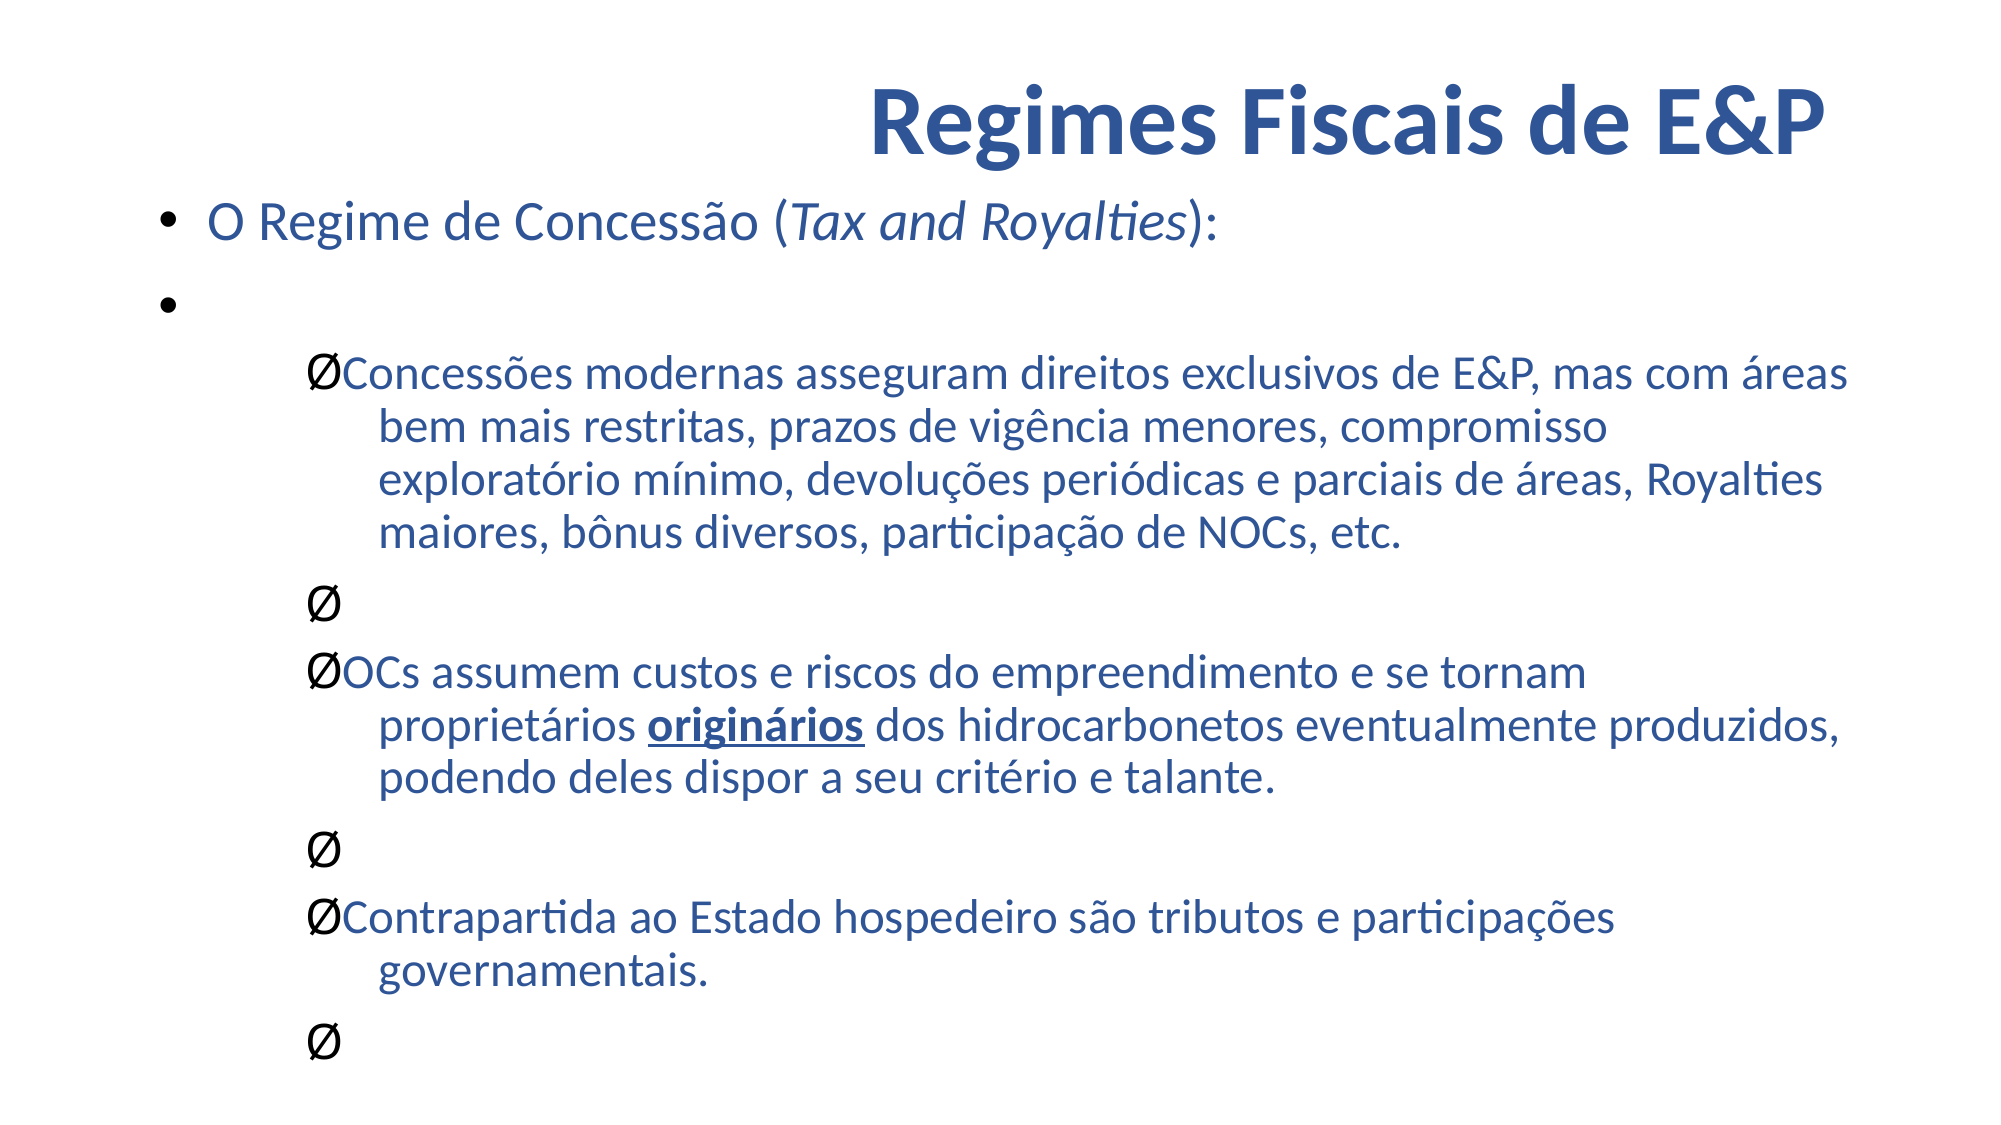

Regimes Fiscais de E&P
# O Regime de Concessão (Tax and Royalties):
Concessões modernas asseguram direitos exclusivos de E&P, mas com áreas bem mais restritas, prazos de vigência menores, compromisso exploratório mínimo, devoluções periódicas e parciais de áreas, Royalties maiores, bônus diversos, participação de NOCs, etc.
OCs assumem custos e riscos do empreendimento e se tornam proprietários originários dos hidrocarbonetos eventualmente produzidos, podendo deles dispor a seu critério e talante.
Contrapartida ao Estado hospedeiro são tributos e participações governamentais.